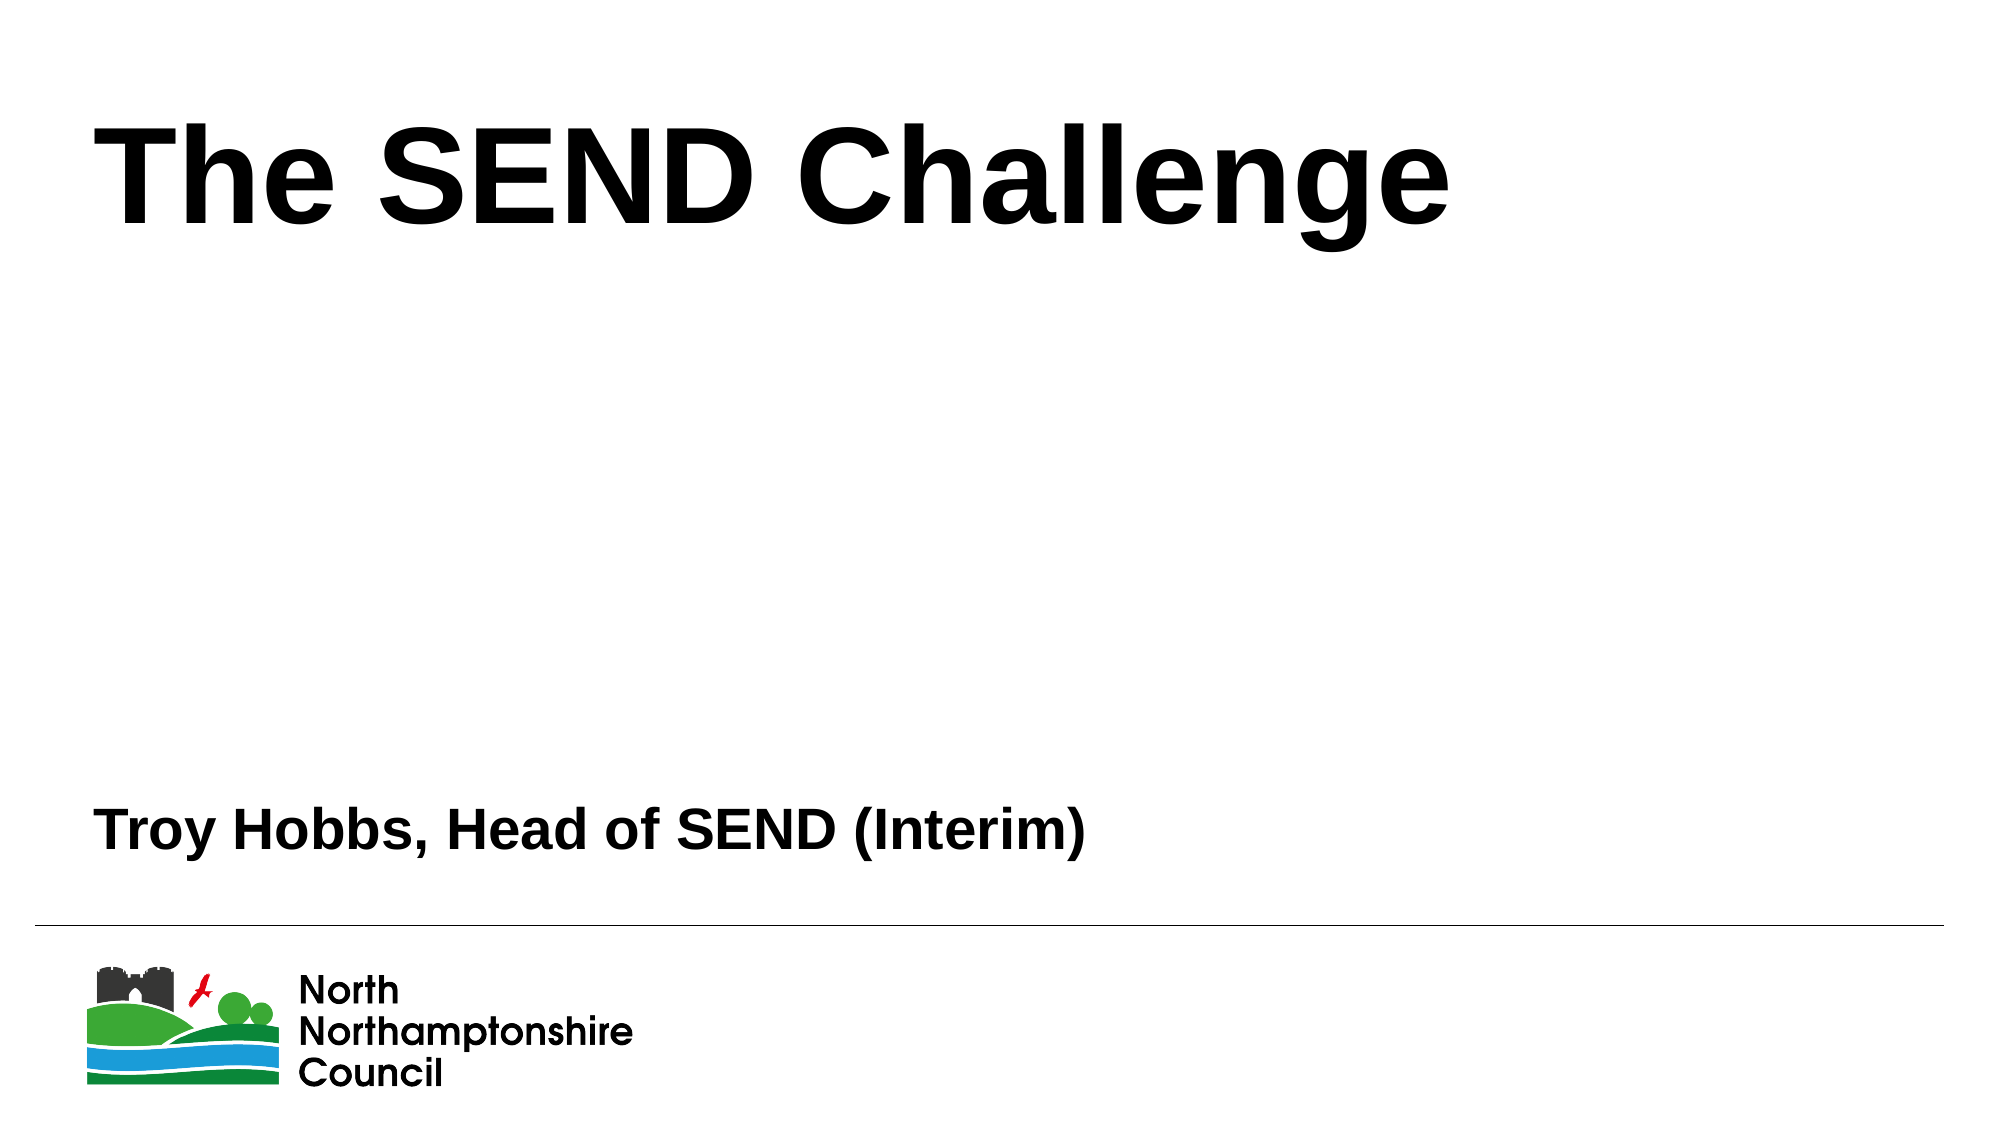

The SEND Challenge
Troy Hobbs, Head of SEND (Interim)